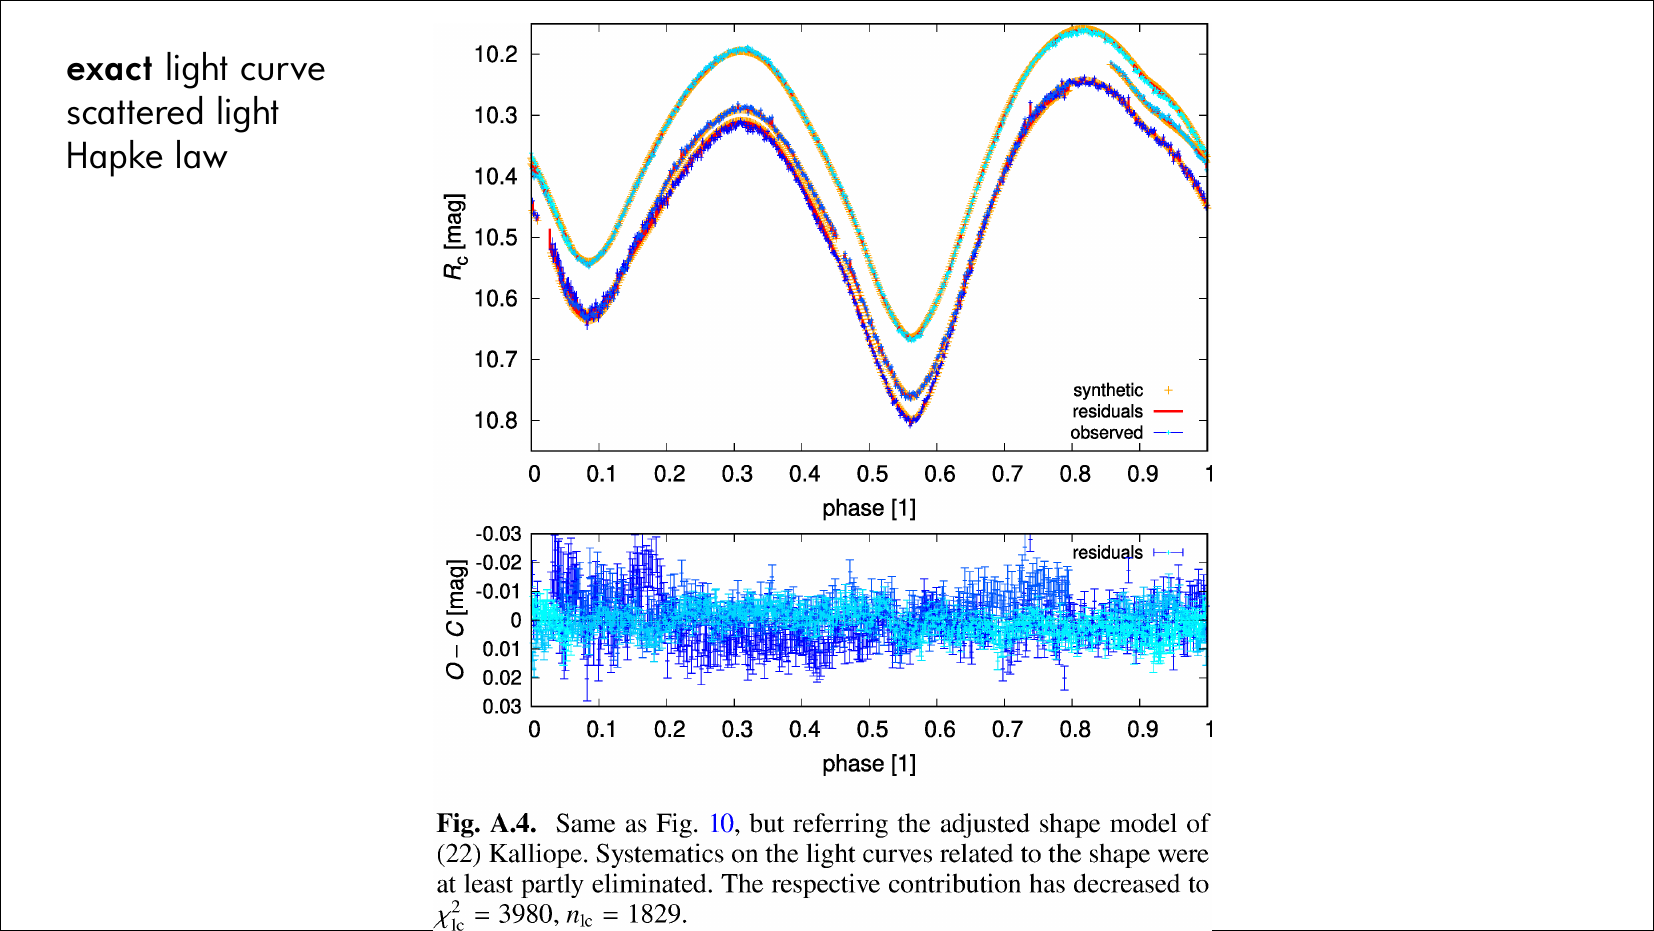

#
exact light curve
scattered light
Hapke law